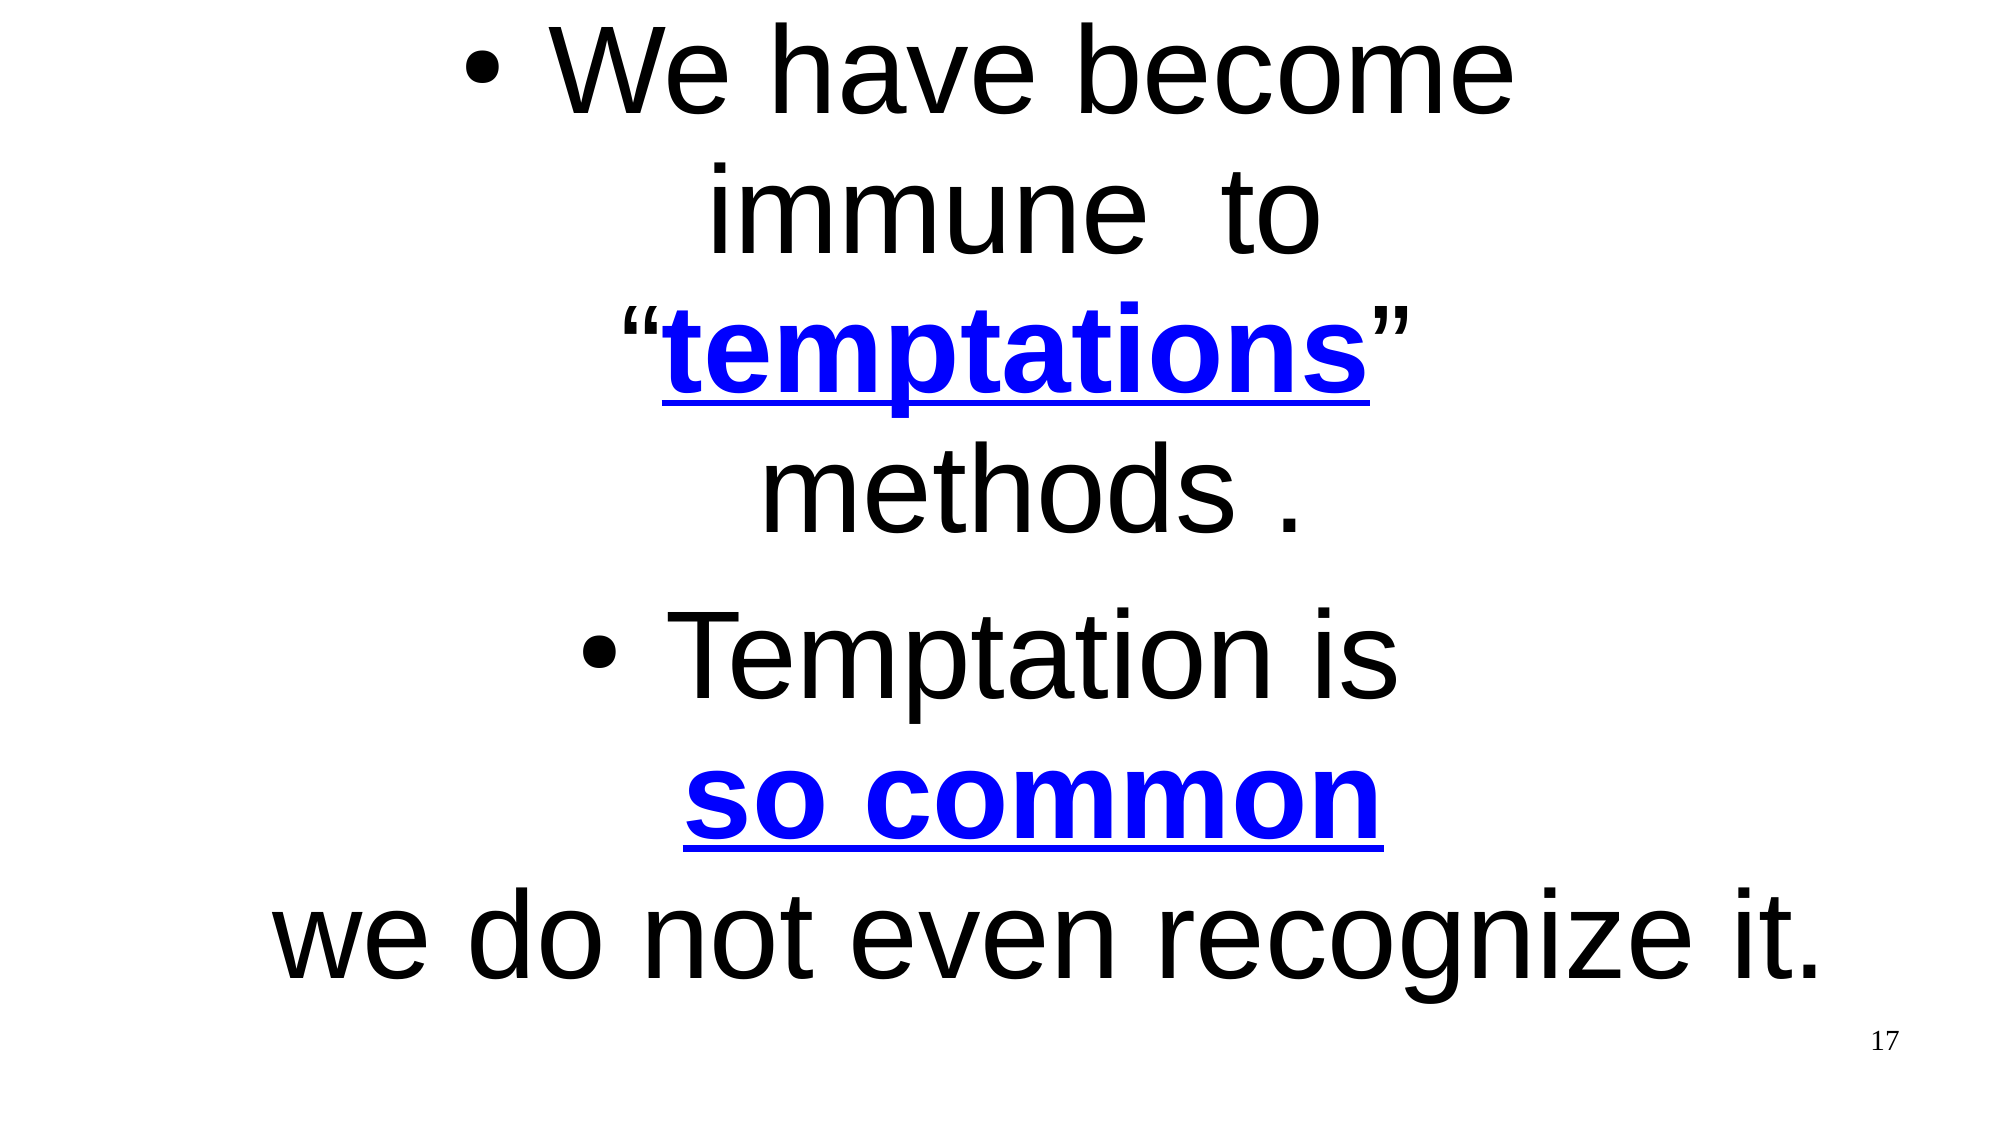

# We have become immune to “temptations” methods .
 Temptation is
so common
 we do not even recognize it.
17